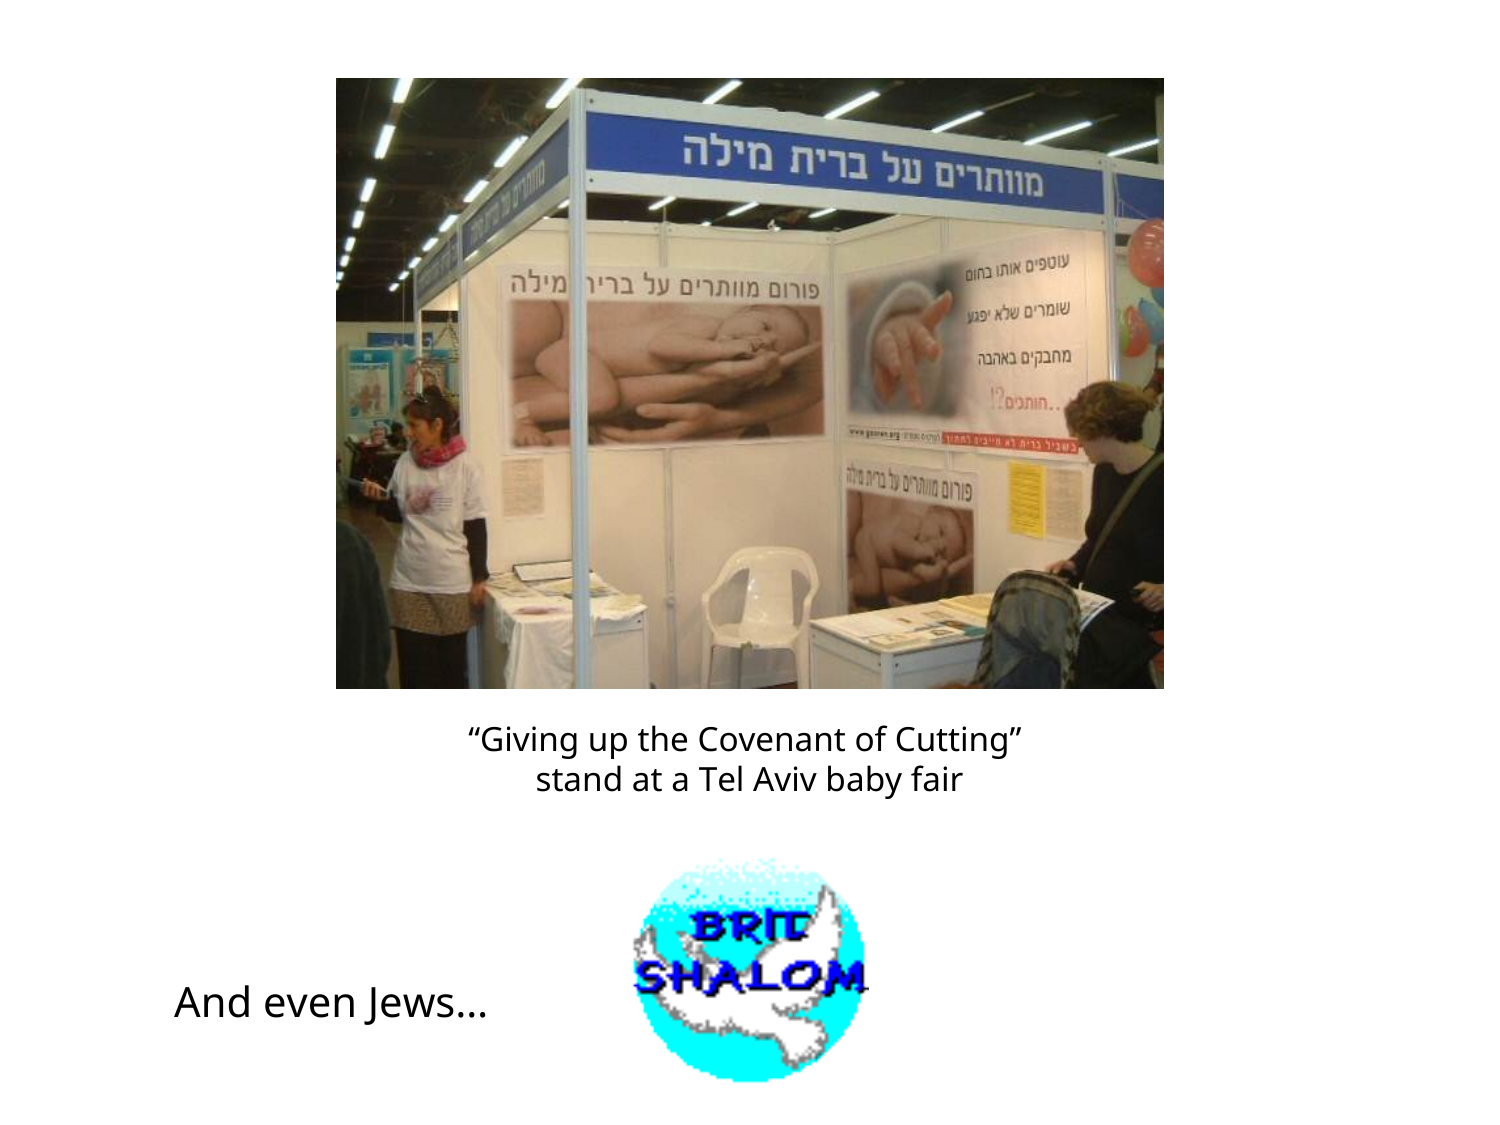

#
“Giving up the Covenant of Cutting”
stand at a Tel Aviv baby fair
And even Jews…